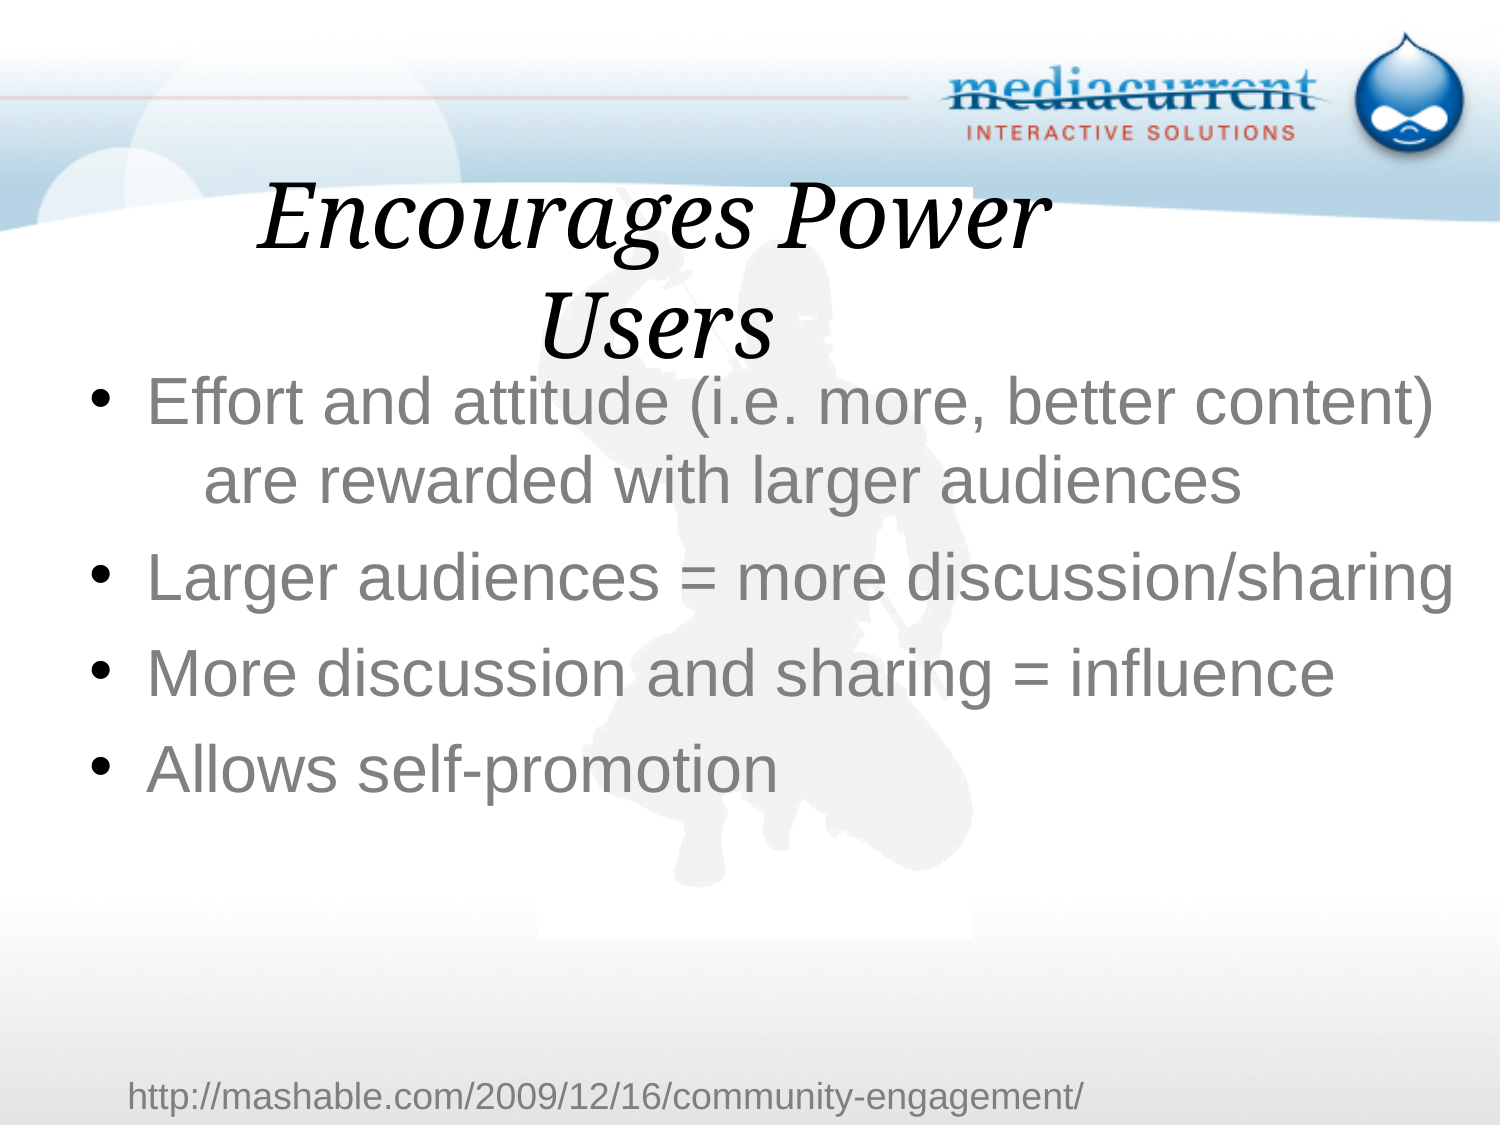

Encourages Power Users
Effort and attitude (i.e. more, better content) are rewarded with larger audiences
Larger audiences = more discussion/sharing
More discussion and sharing = influence
Allows self-promotion
http://mashable.com/2009/12/16/community-engagement/